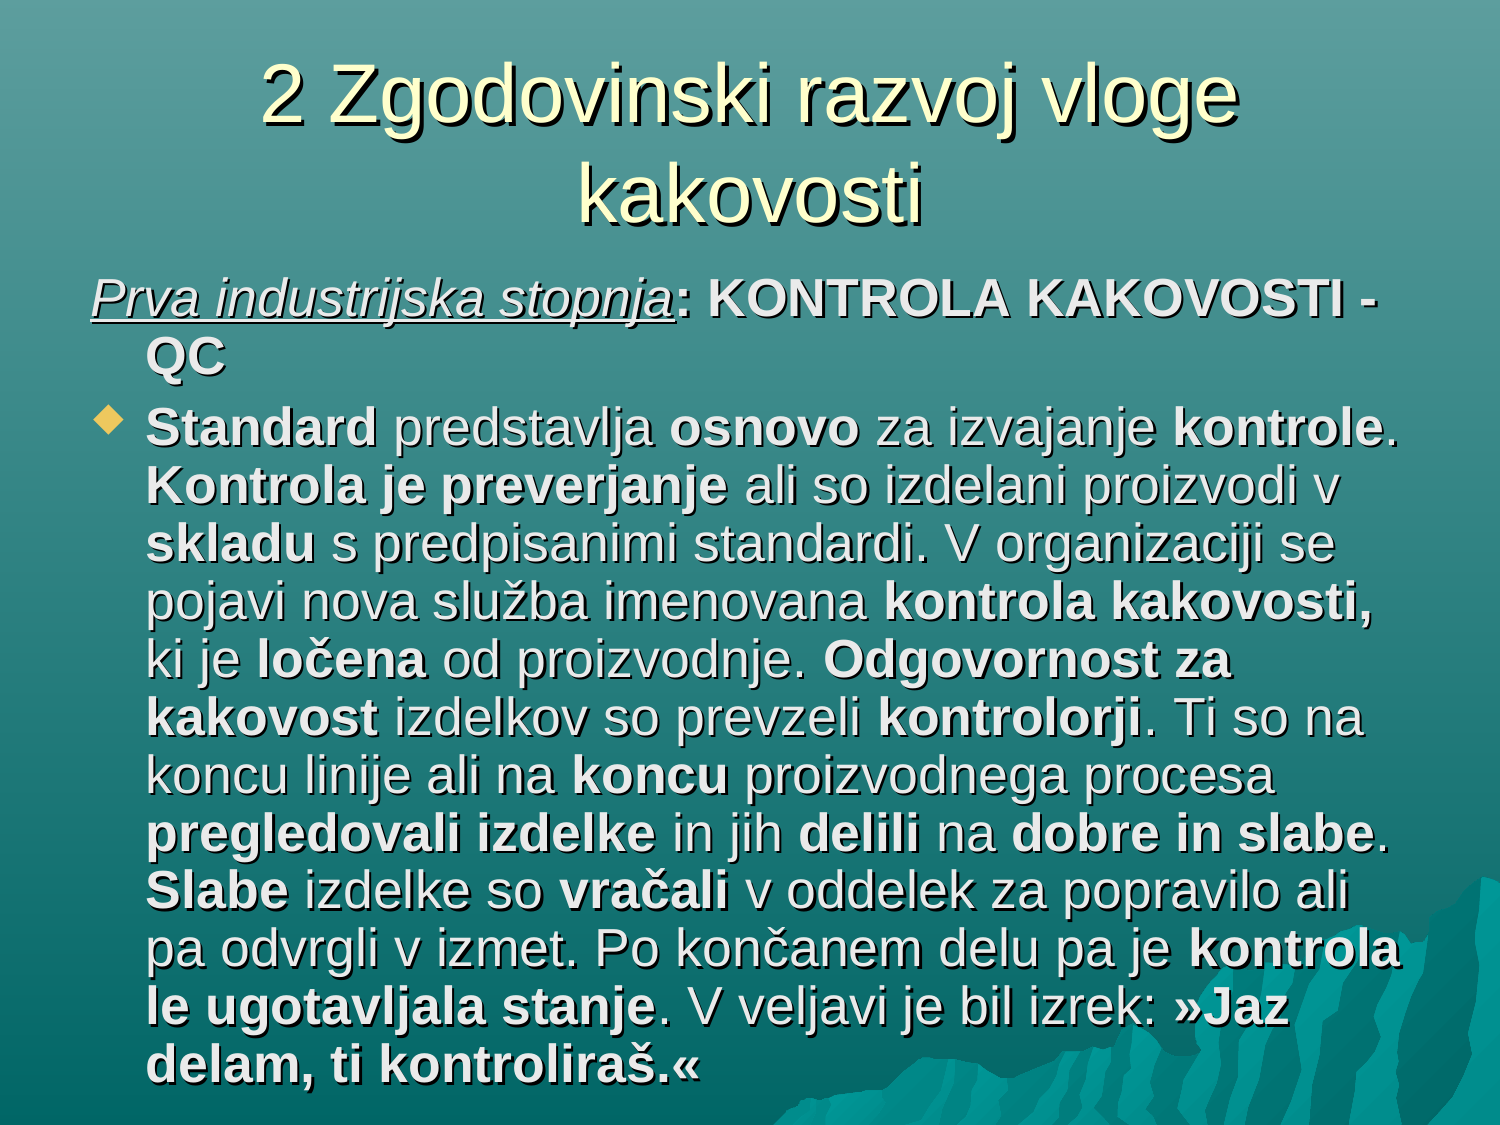

# 2 Zgodovinski razvoj vloge kakovosti
Prva industrijska stopnja: KONTROLA KAKOVOSTI -QC
Standard predstavlja osnovo za izvajanje kontrole. Kontrola je preverjanje ali so izdelani proizvodi v skladu s predpisanimi standardi. V organizaciji se pojavi nova služba imenovana kontrola kakovosti, ki je ločena od proizvodnje. Odgovornost za kakovost izdelkov so prevzeli kontrolorji. Ti so na koncu linije ali na koncu proizvodnega procesa pregledovali izdelke in jih delili na dobre in slabe. Slabe izdelke so vračali v oddelek za popravilo ali pa odvrgli v izmet. Po končanem delu pa je kontrola le ugotavljala stanje. V veljavi je bil izrek: »Jaz delam, ti kontroliraš.«